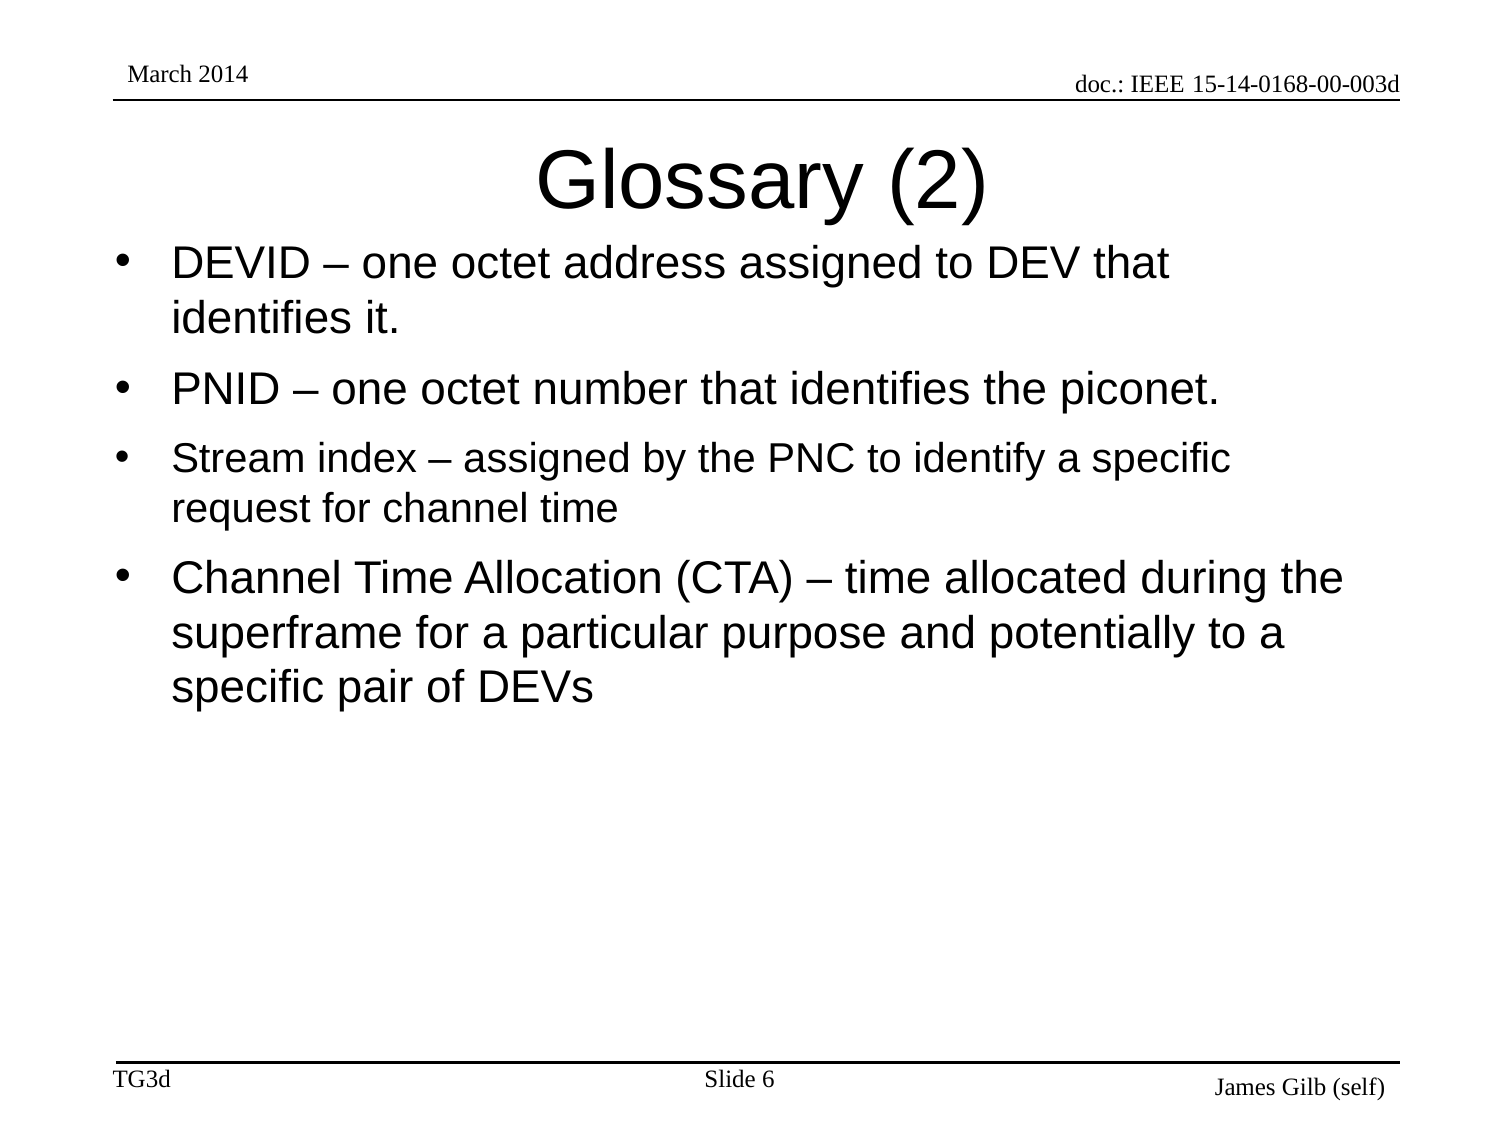

# Glossary (2)
DEVID – one octet address assigned to DEV that identifies it.
PNID – one octet number that identifies the piconet.
Stream index – assigned by the PNC to identify a specific request for channel time
Channel Time Allocation (CTA) – time allocated during the superframe for a particular purpose and potentially to a specific pair of DEVs
6